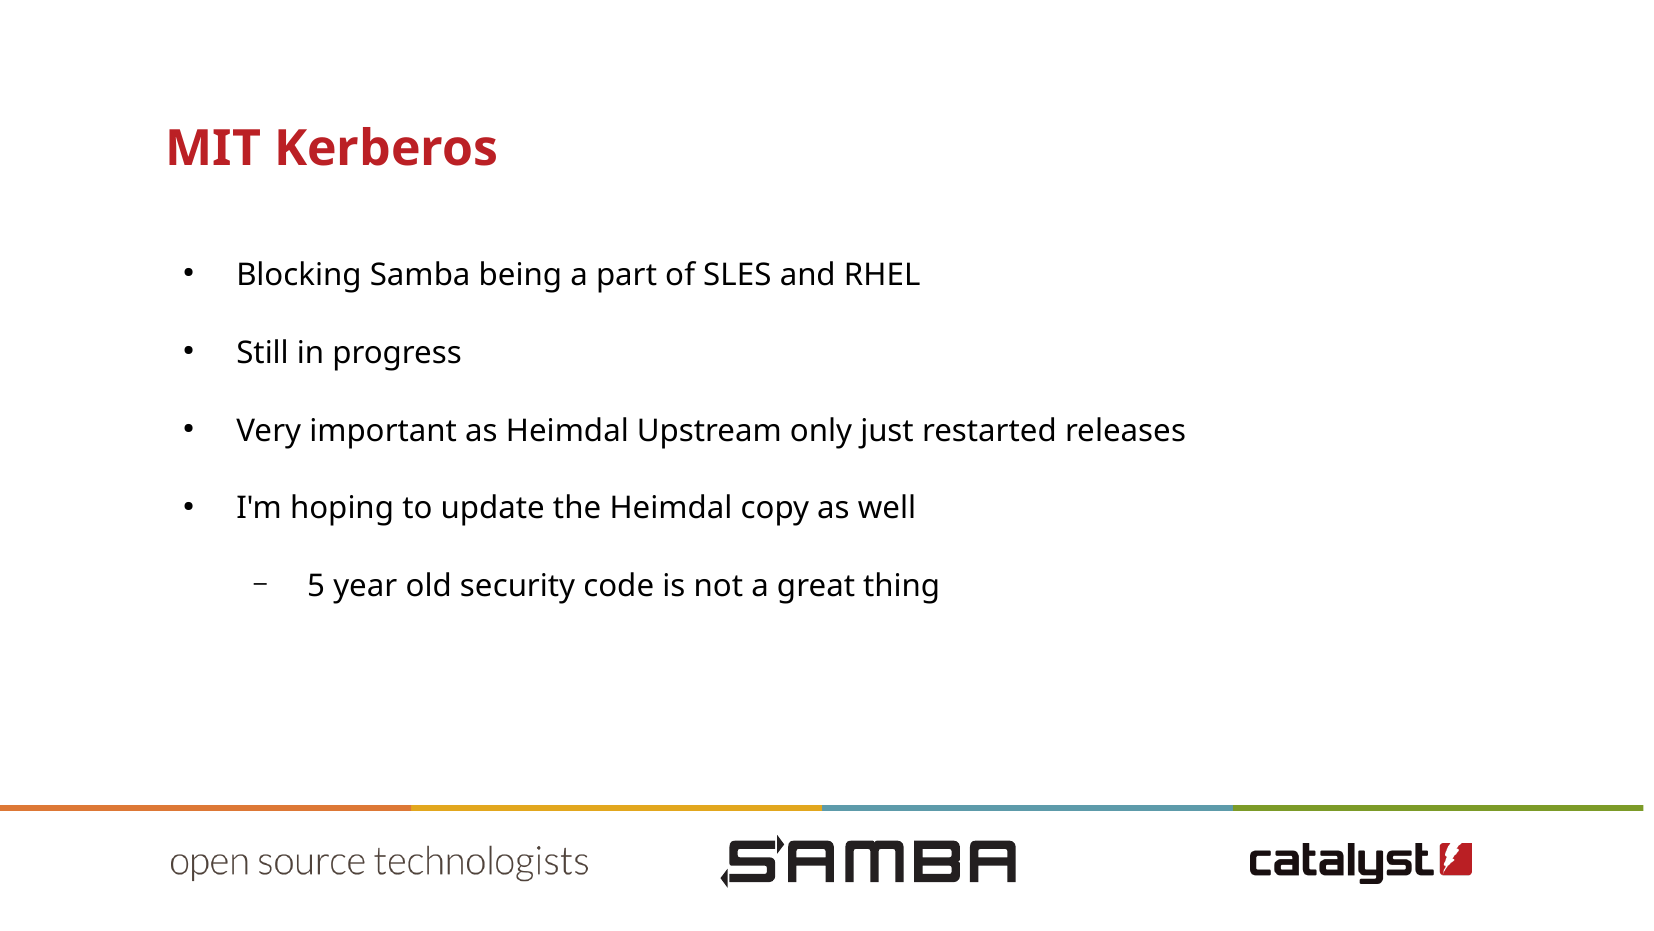

# MIT Kerberos
Blocking Samba being a part of SLES and RHEL
Still in progress
Very important as Heimdal Upstream only just restarted releases
I'm hoping to update the Heimdal copy as well
5 year old security code is not a great thing